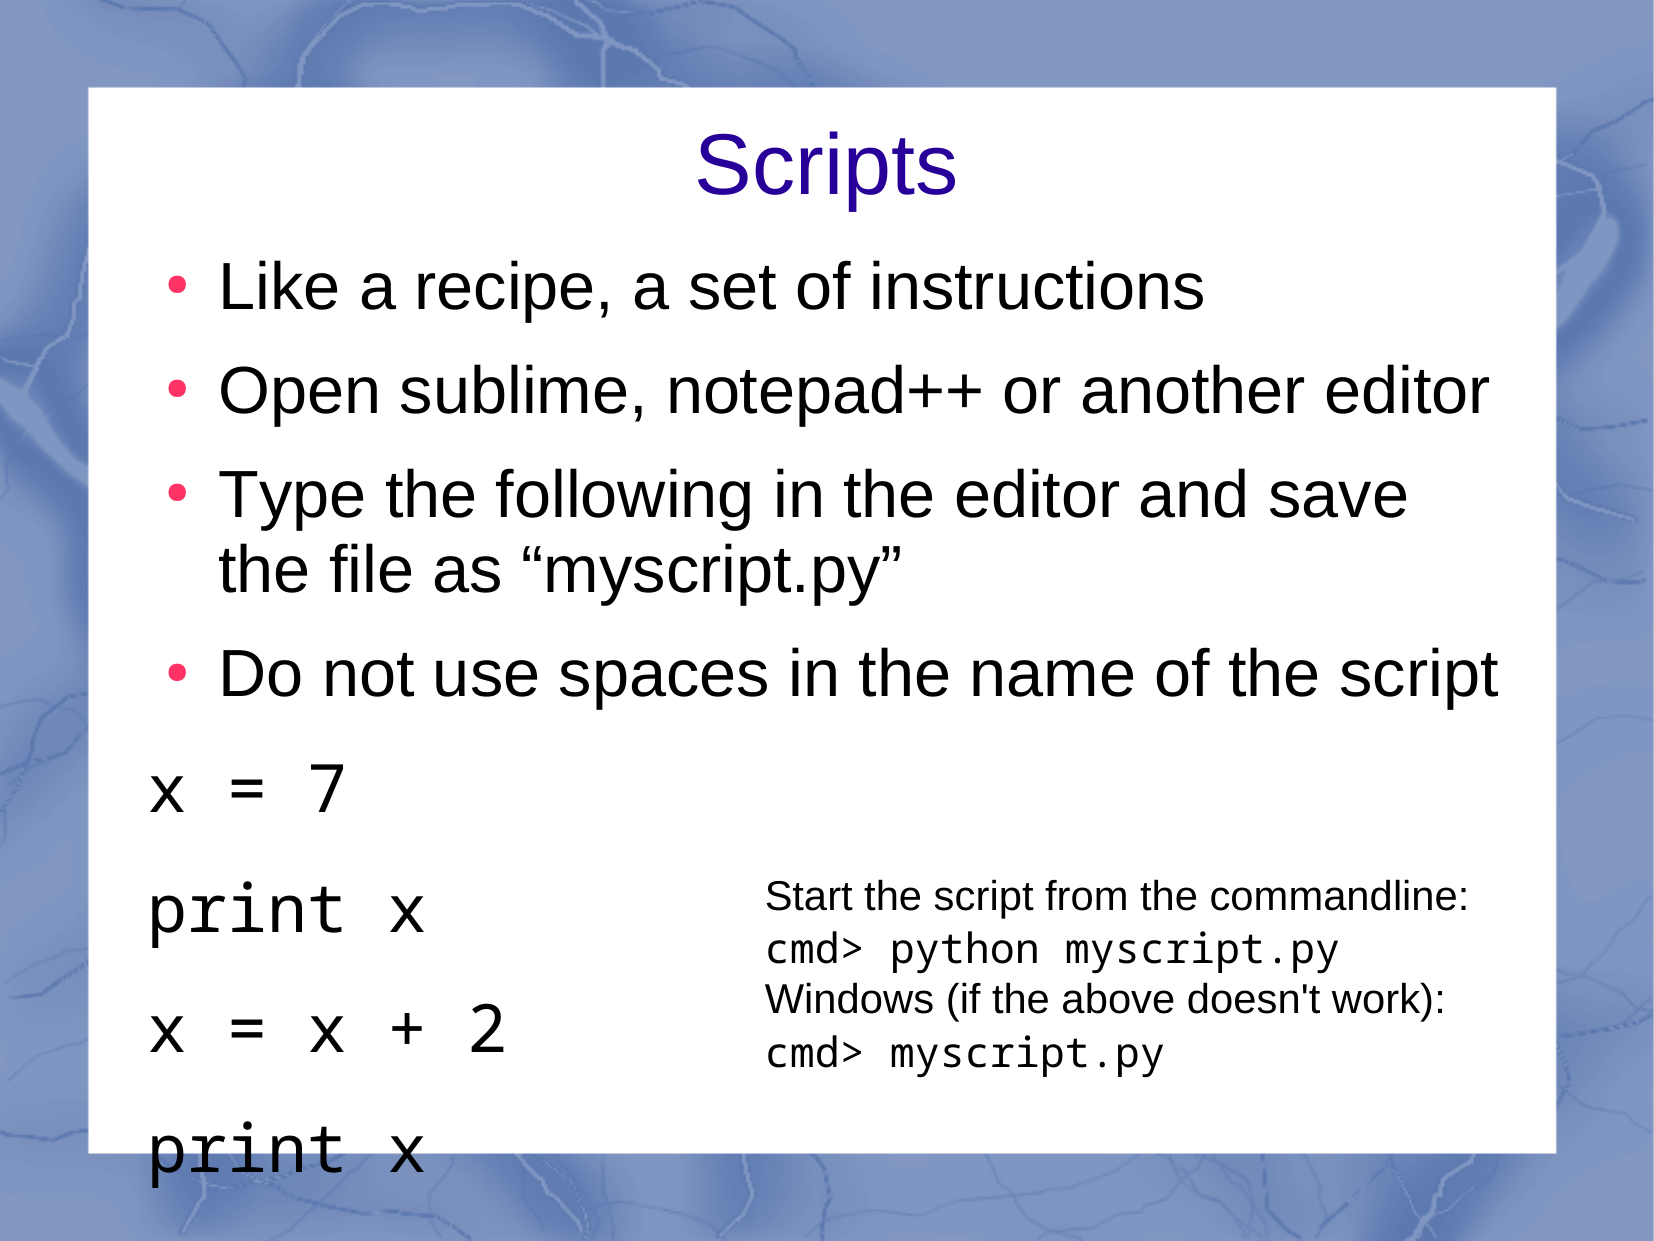

# Scripts
Like a recipe, a set of instructions
Open sublime, notepad++ or another editor
Type the following in the editor and save the file as “myscript.py”
Do not use spaces in the name of the script
x = 7
print x
x = x + 2
print x
Start the script from the commandline:
cmd> python myscript.py
Windows (if the above doesn't work):
cmd> myscript.py